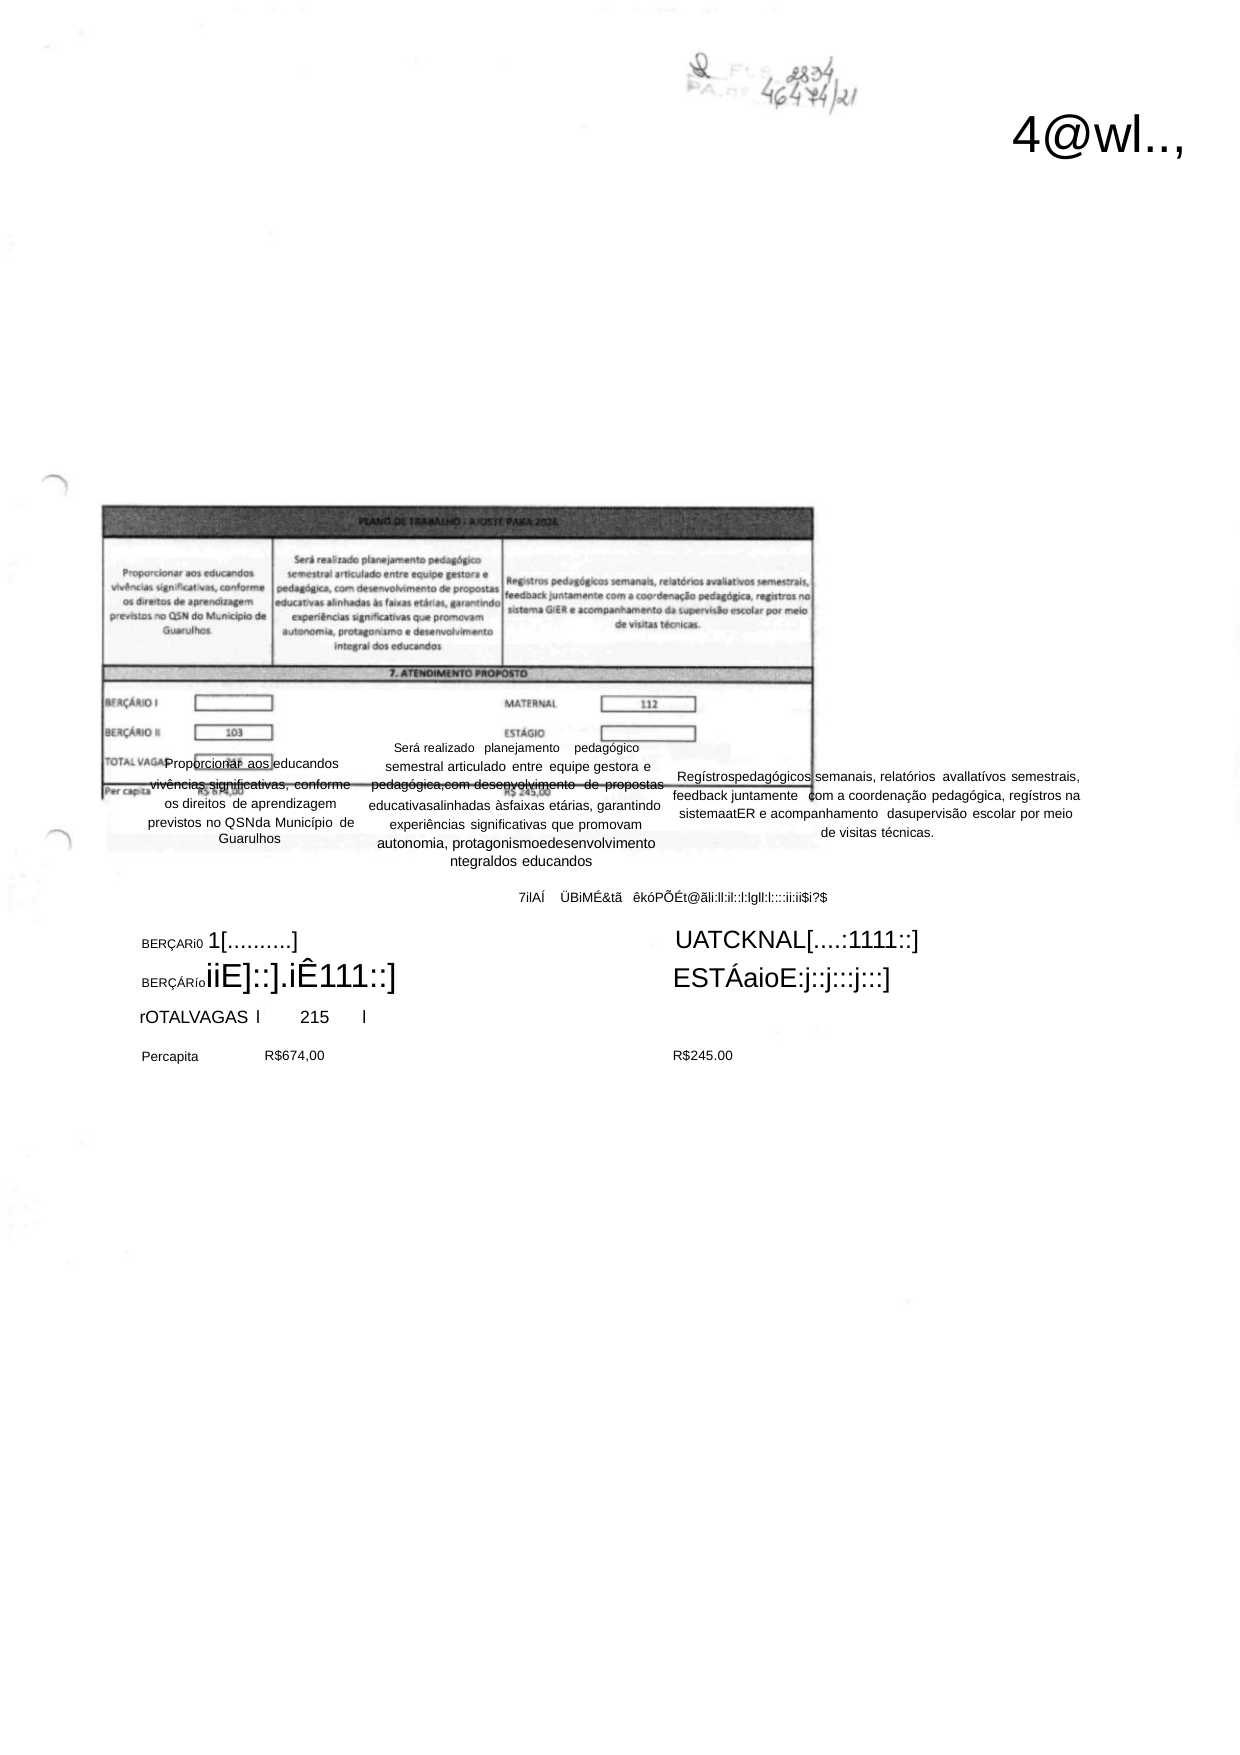

4@wl..,
Será realizado planejamento pedagógico
semestral articulado entre equipe gestora e
vivências significativas, conforme pedagógica,com desenvolvimento de propostas
Proporcionar aos educandos
Regístrospedagógicos semanais, relatórios avallatívos semestrais,
feedback juntamente com a coordenação pedagógica, regístros na
sistemaatER e acompanhamento dasupervisão escolar por meio
de visitas técnicas.
os direitos de aprendizagem
previstos no QSNda Município de
Guarulhos
educativasalinhadas àsfaixas etárias, garantindo
experiências significativas que promovam
autonomia, protagonismoedesenvolvimento
ntegraldos educandos
7ilAÍ ÜBiMÉ&tã êkóPÕÉt@ãli:ll:il::l:lgll:l::::ii:ii$i?$
UATCKNAL[....:1111::]
ESTÁaioE:j::j:::j:::]
BERÇARi0 1[..........]
BERÇÁRíoiiE]::].iÊ111::]
rOTALVAGAS l
Percapita
215
l
R$674,00
R$245.00